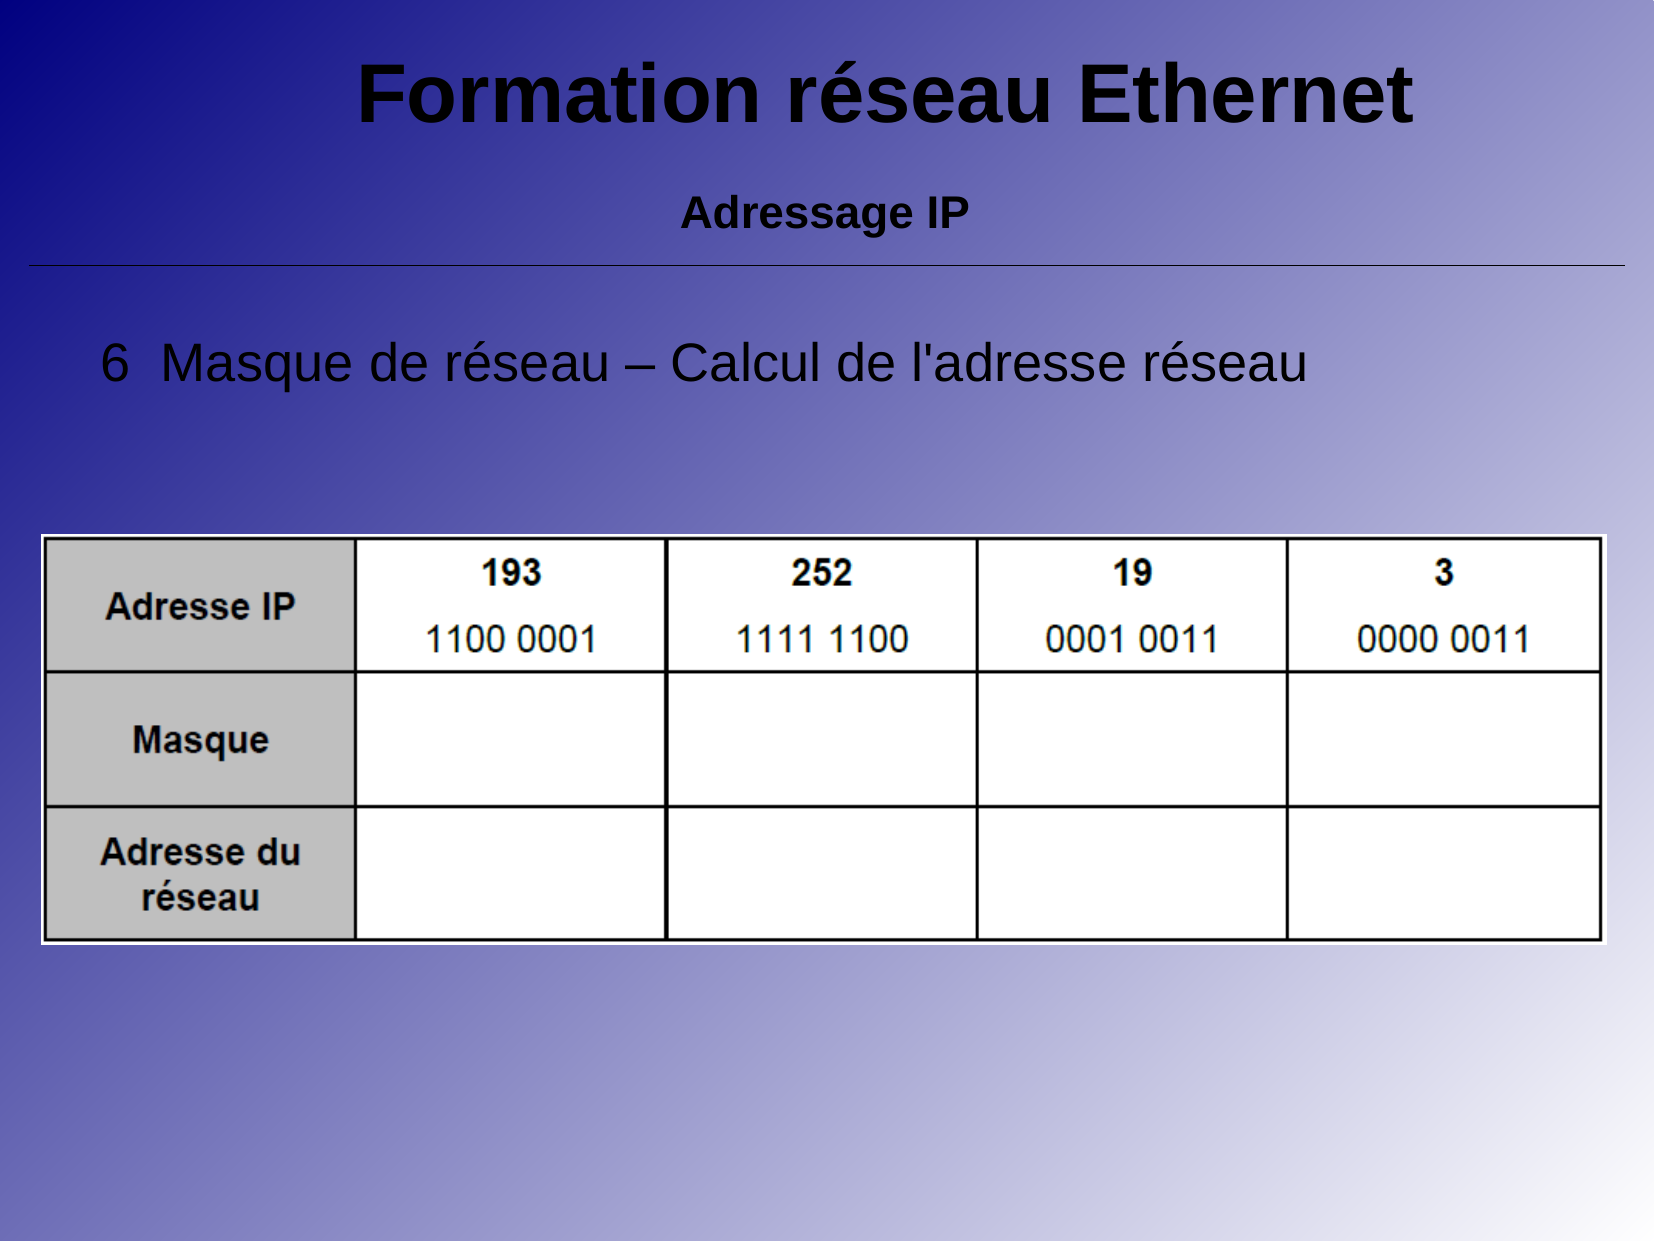

Formation réseau Ethernet
Adressage IP
6 Masque de réseau – Calcul de l'adresse réseau